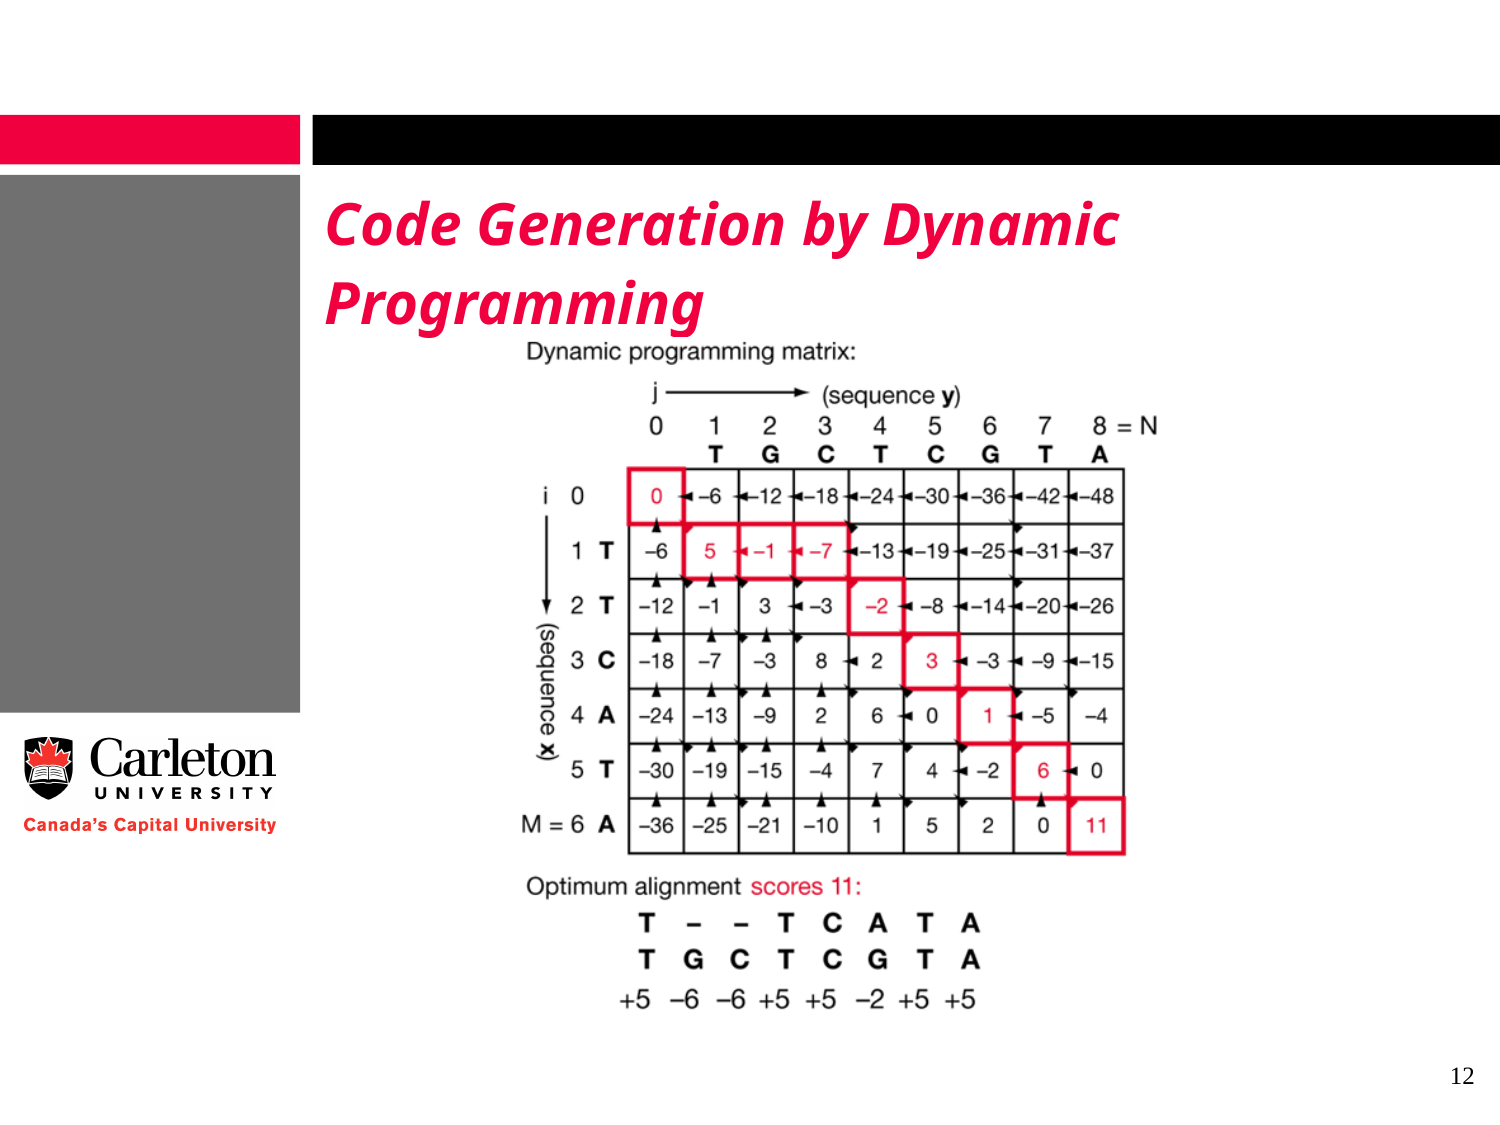

# Code Generation by Dynamic Programming
12